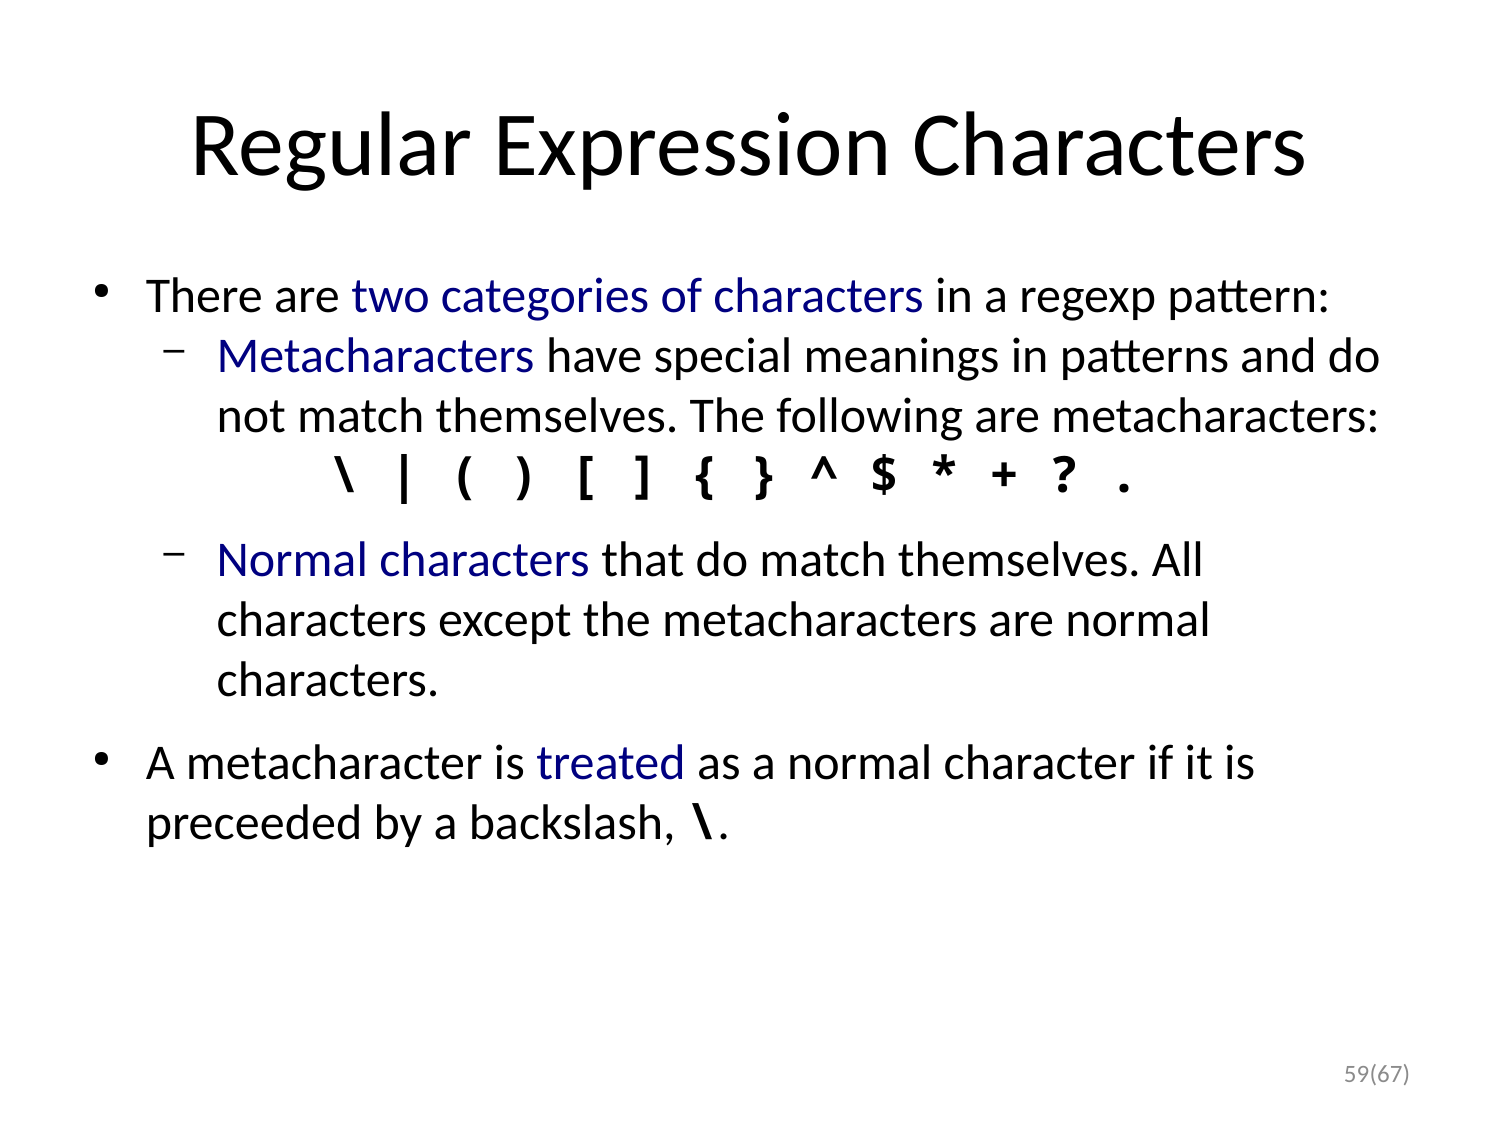

# Regular Expression Characters
There are two categories of characters in a regexp pattern:
Metacharacters have special meanings in patterns and do not match themselves. The following are metacharacters:
 \ | ( ) [ ] { } ^ $ * + ? .
Normal characters that do match themselves. All characters except the metacharacters are normal characters.
A metacharacter is treated as a normal character if it is preceeded by a backslash, \.
59